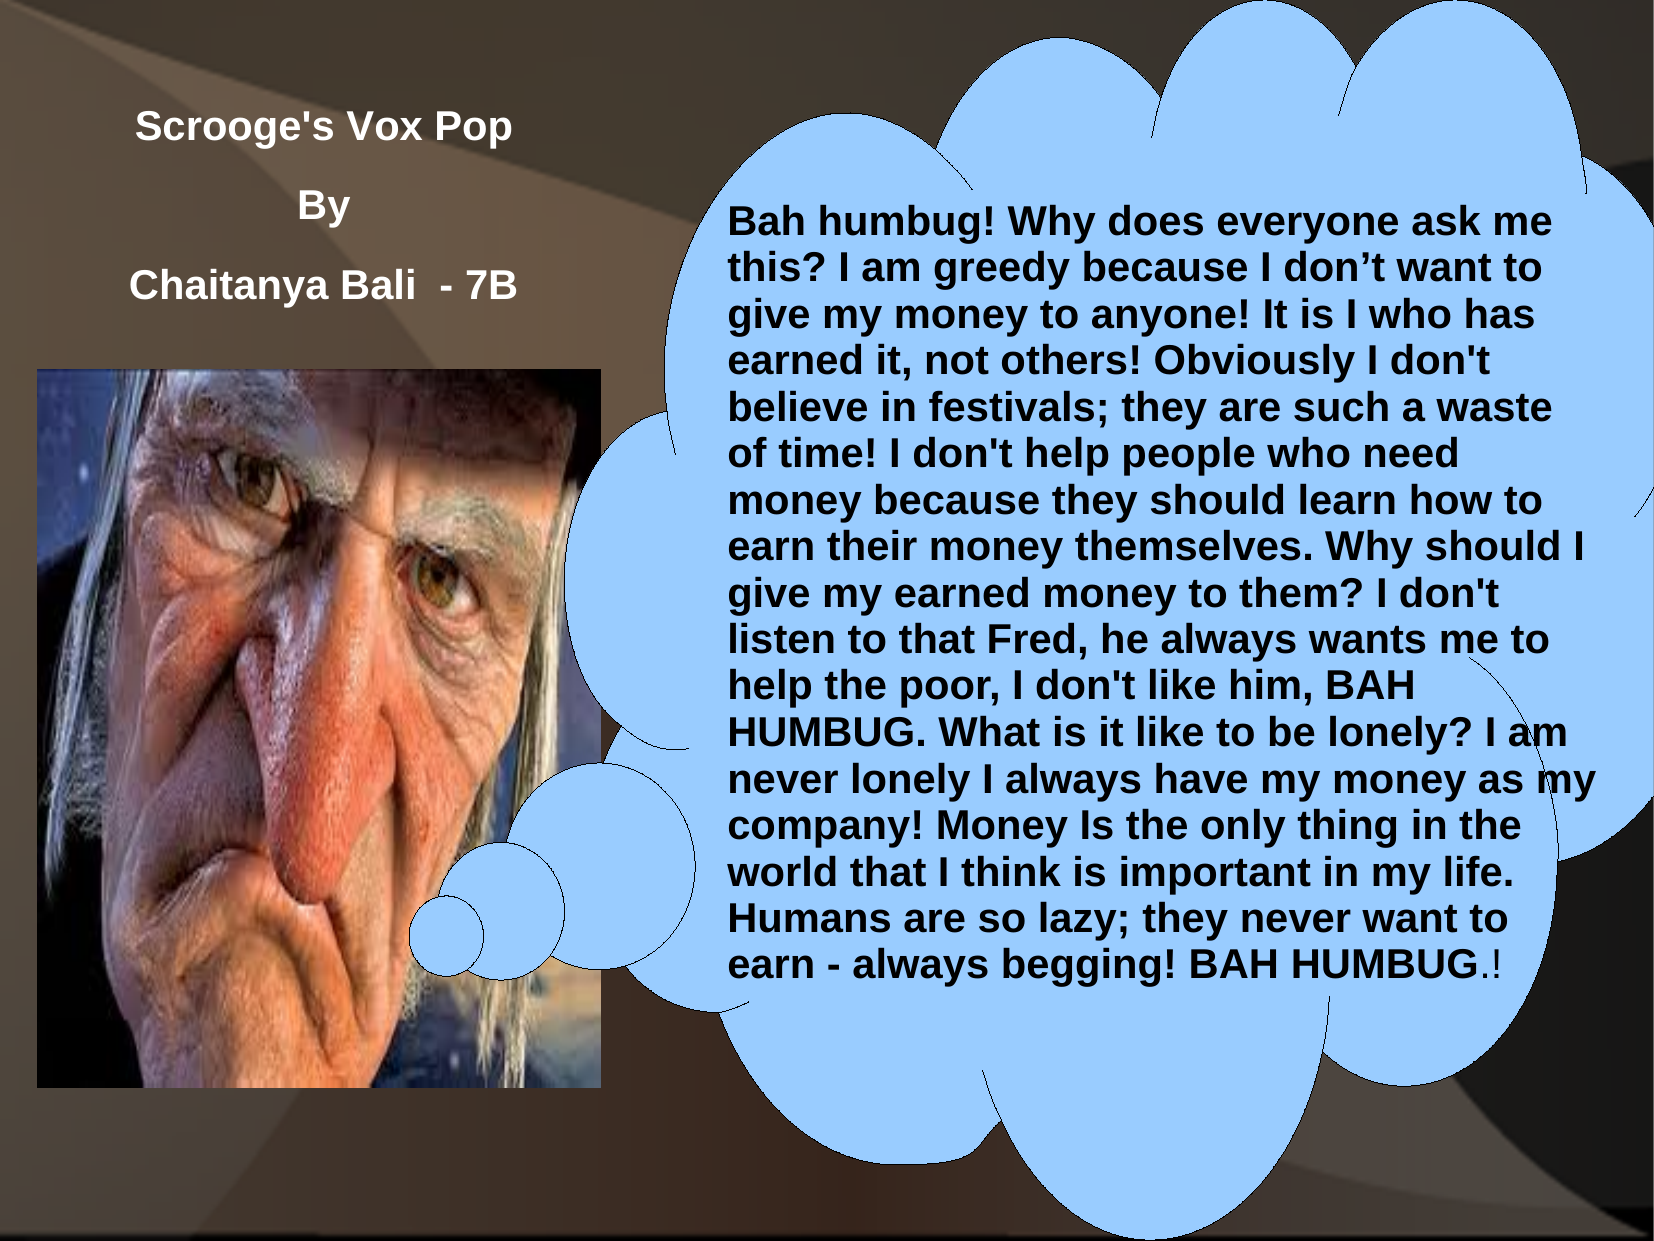

Scrooge's Vox Pop
By
Chaitanya Bali - 7B
Bah humbug! Why does everyone ask me this? I am greedy because I don’t want to give my money to anyone! It is I who has earned it, not others! Obviously I don't believe in festivals; they are such a waste of time! I don't help people who need money because they should learn how to earn their money themselves. Why should I give my earned money to them? I don't listen to that Fred, he always wants me to help the poor, I don't like him, BAH HUMBUG. What is it like to be lonely? I am never lonely I always have my money as my company! Money Is the only thing in the world that I think is important in my life. Humans are so lazy; they never want to earn - always begging! BAH HUMBUG.!